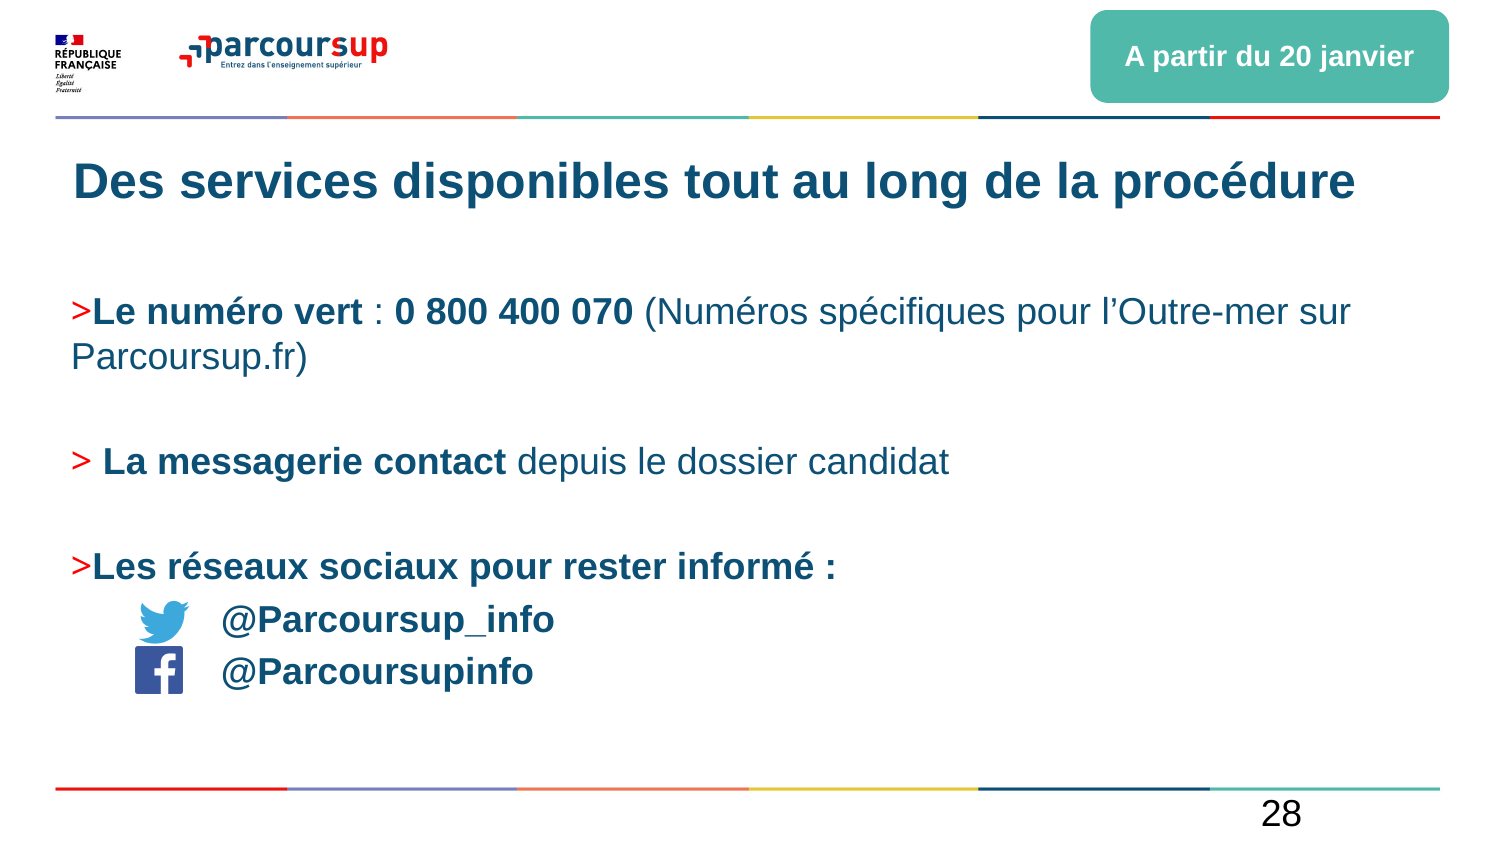

A partir du 20 janvier
# Des services disponibles tout au long de la procédure
Le numéro vert : 0 800 400 070 (Numéros spécifiques pour l’Outre-mer sur Parcoursup.fr)
 La messagerie contact depuis le dossier candidat
Les réseaux sociaux pour rester informé :
		@Parcoursup_info
		@Parcoursupinfo